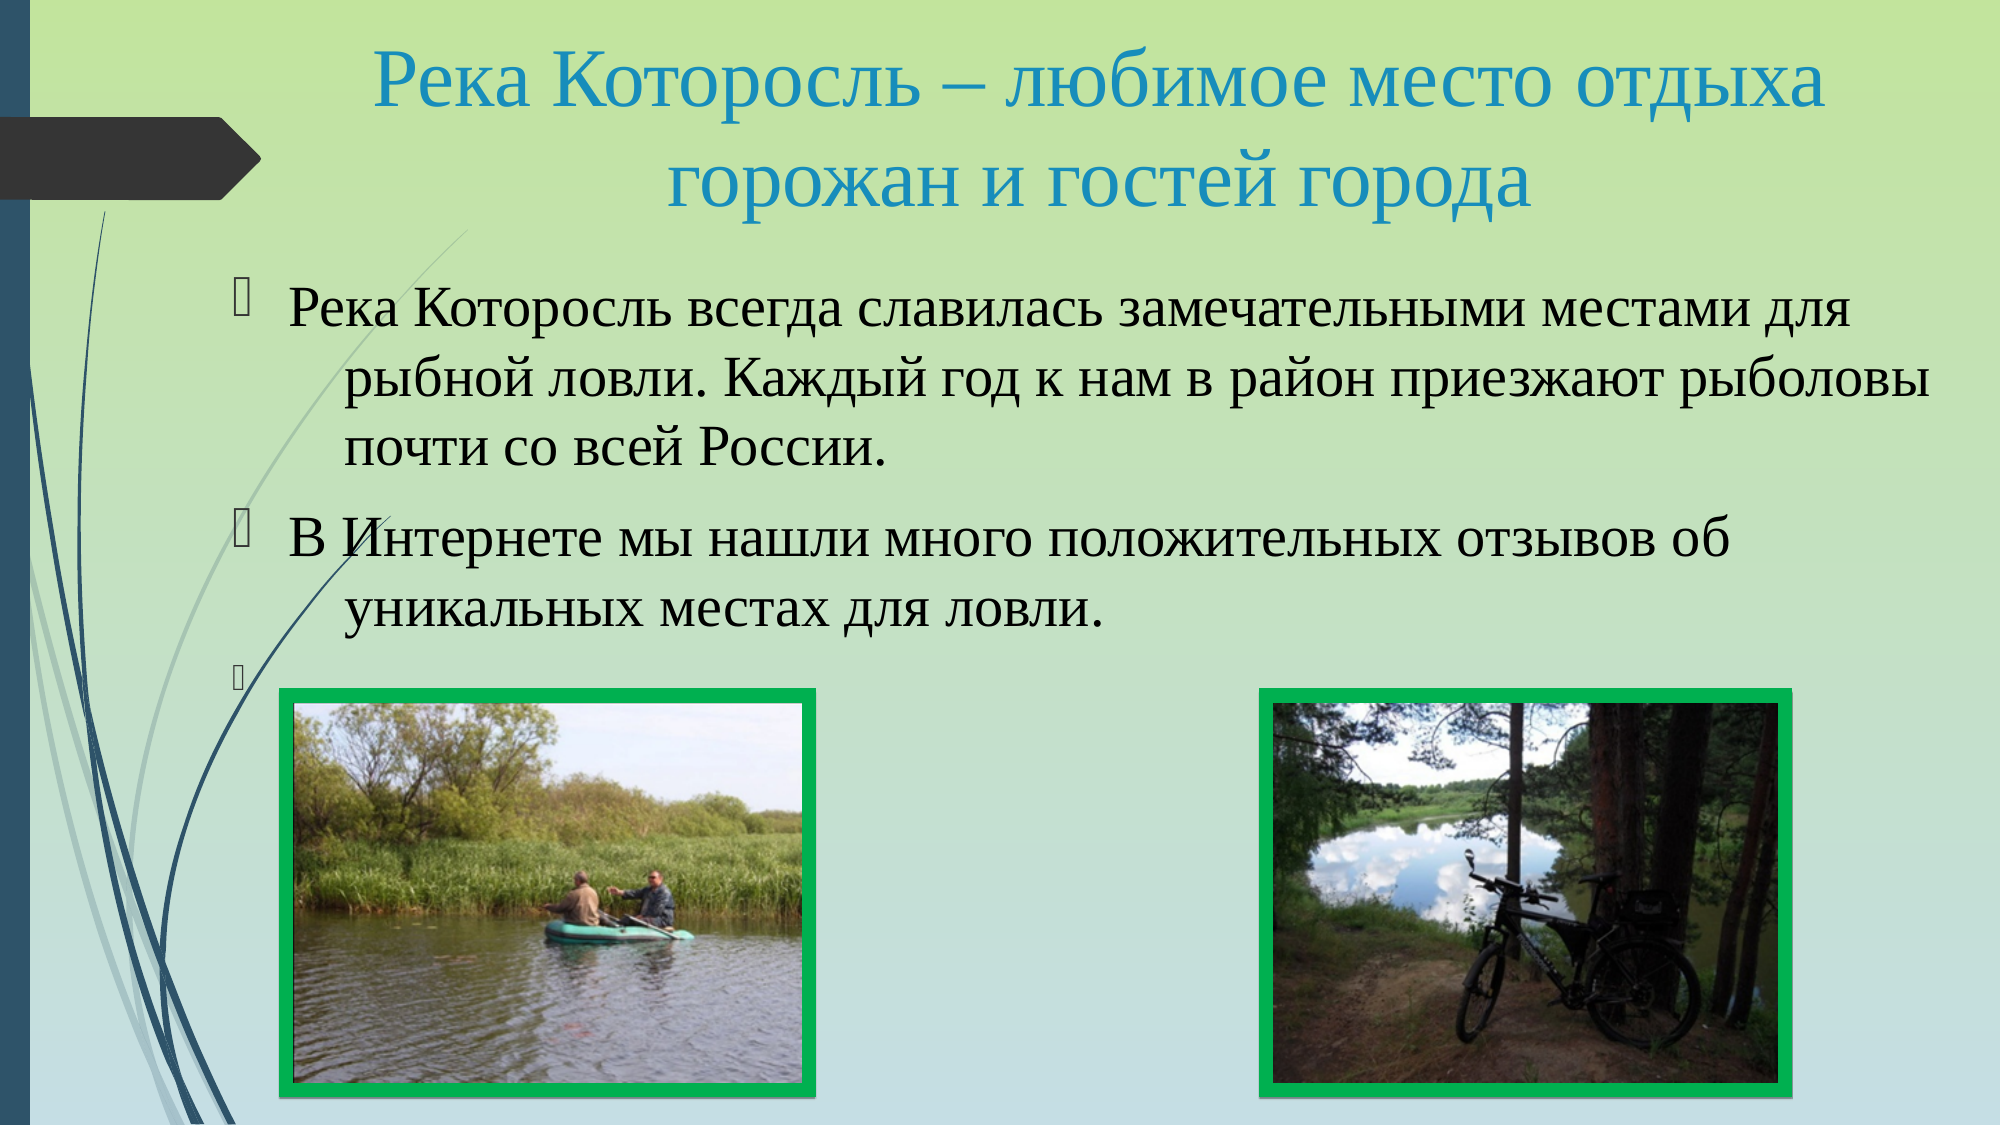

# Река Которосль – любимое место отдыха горожан и гостей города
Река Которосль всегда славилась замечательными местами для рыбной ловли. Каждый год к нам в район приезжают рыболовы почти со всей России.
В Интернете мы нашли много положительных отзывов об уникальных местах для ловли.